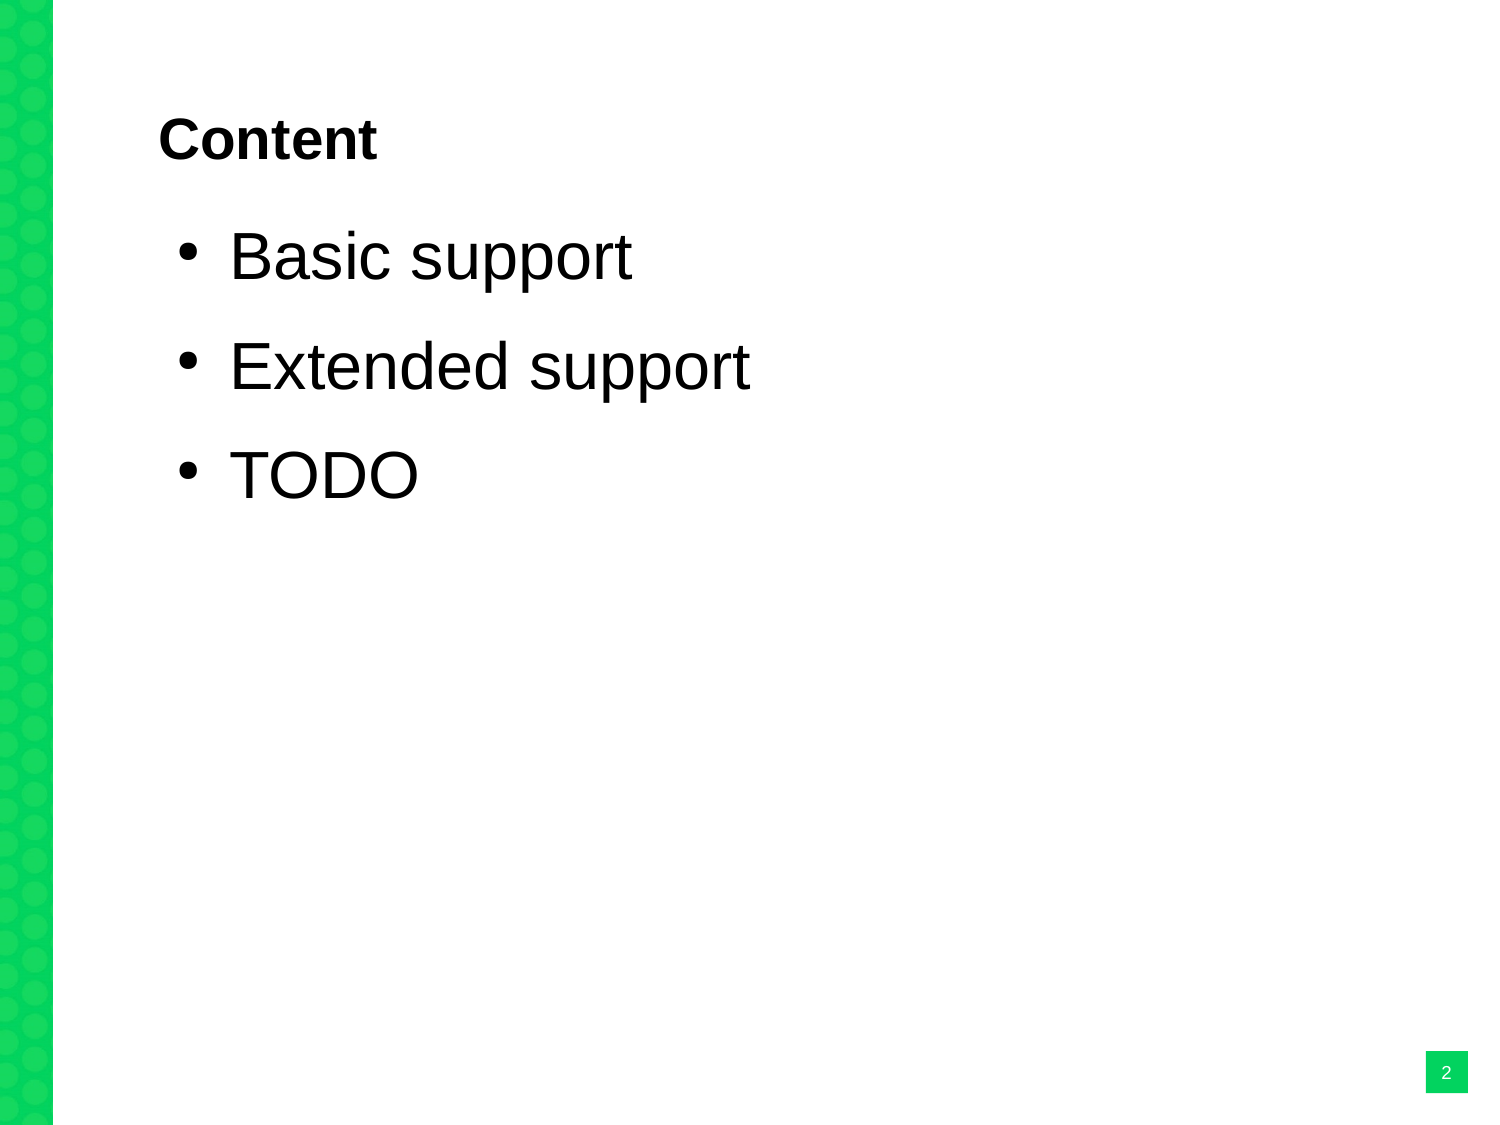

# Content
Basic support
Extended support
TODO